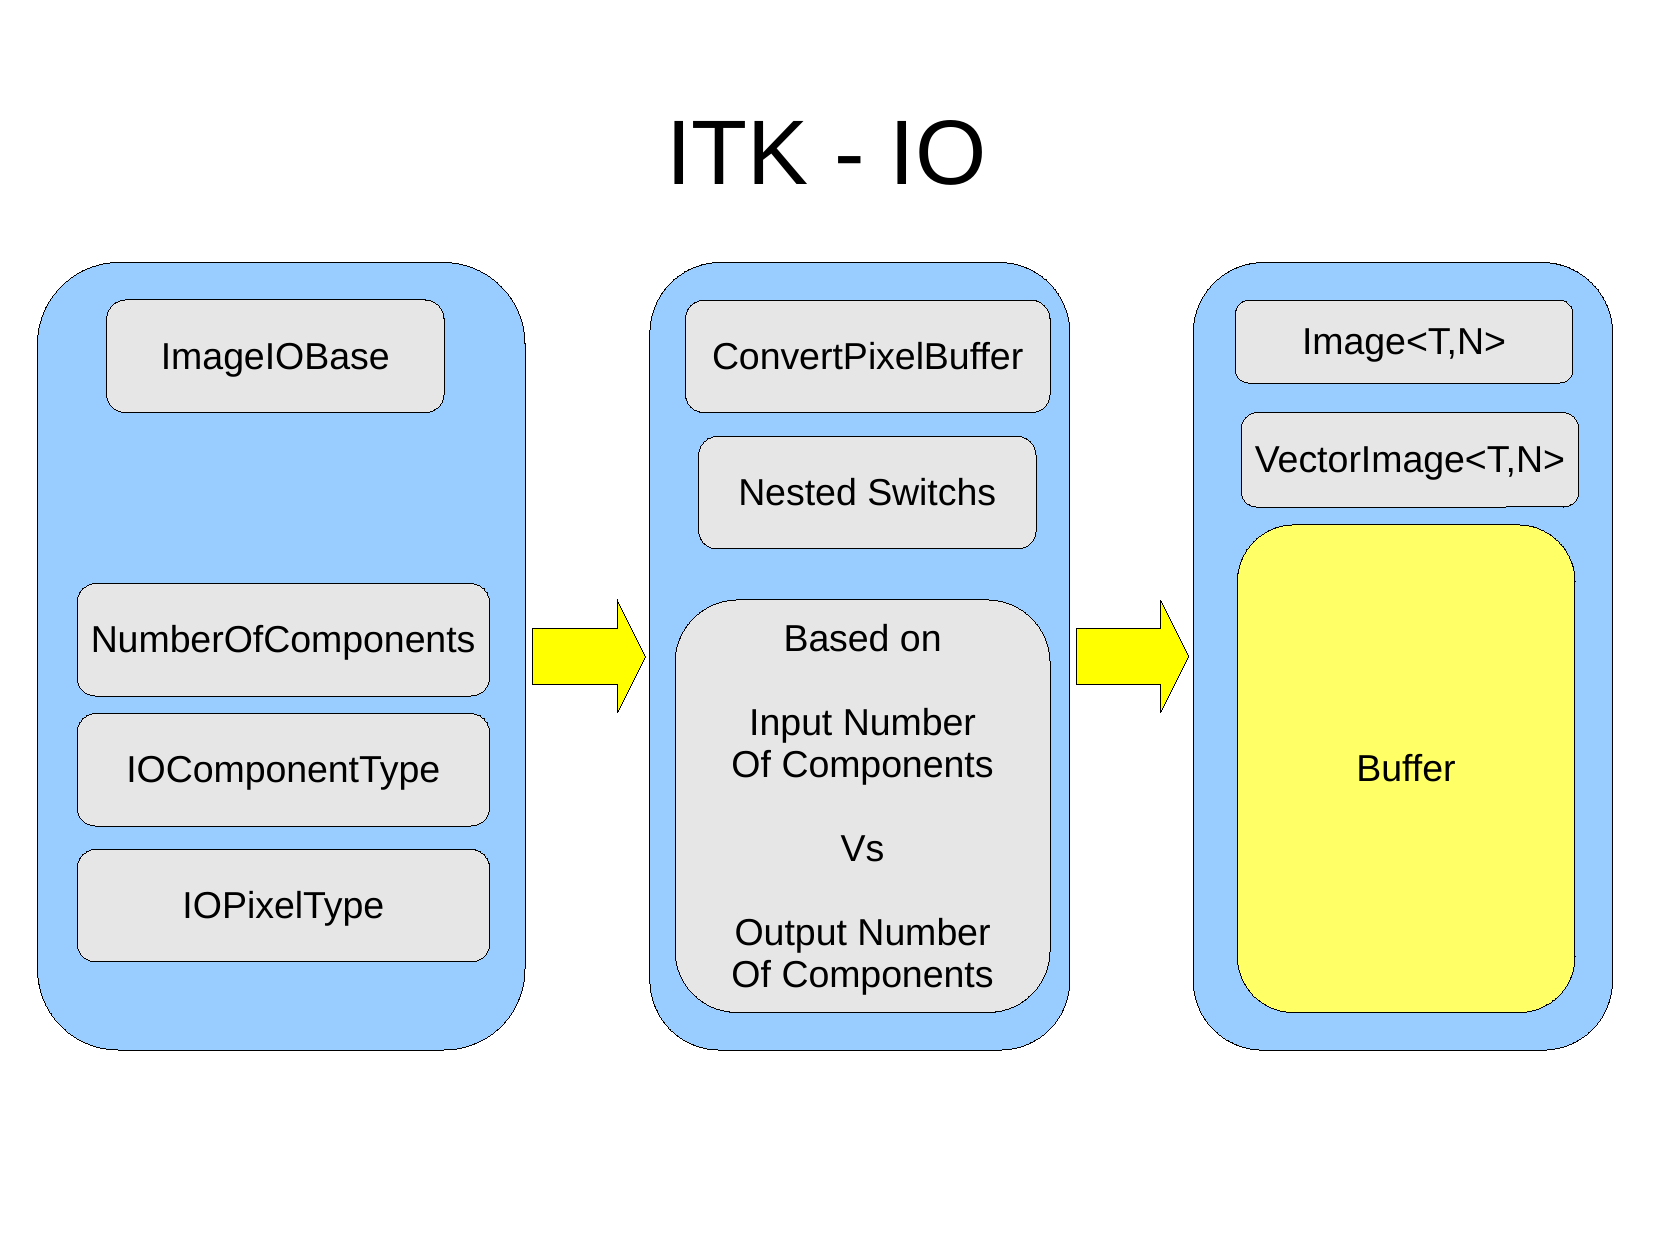

# ITK - IO
ImageIOBase
Image<T,N>
ConvertPixelBuffer
VectorImage<T,N>
Nested Switchs
Buffer
NumberOfComponents
Based on
Input Number
Of Components
Vs
Output Number
Of Components
IOComponentType
IOPixelType